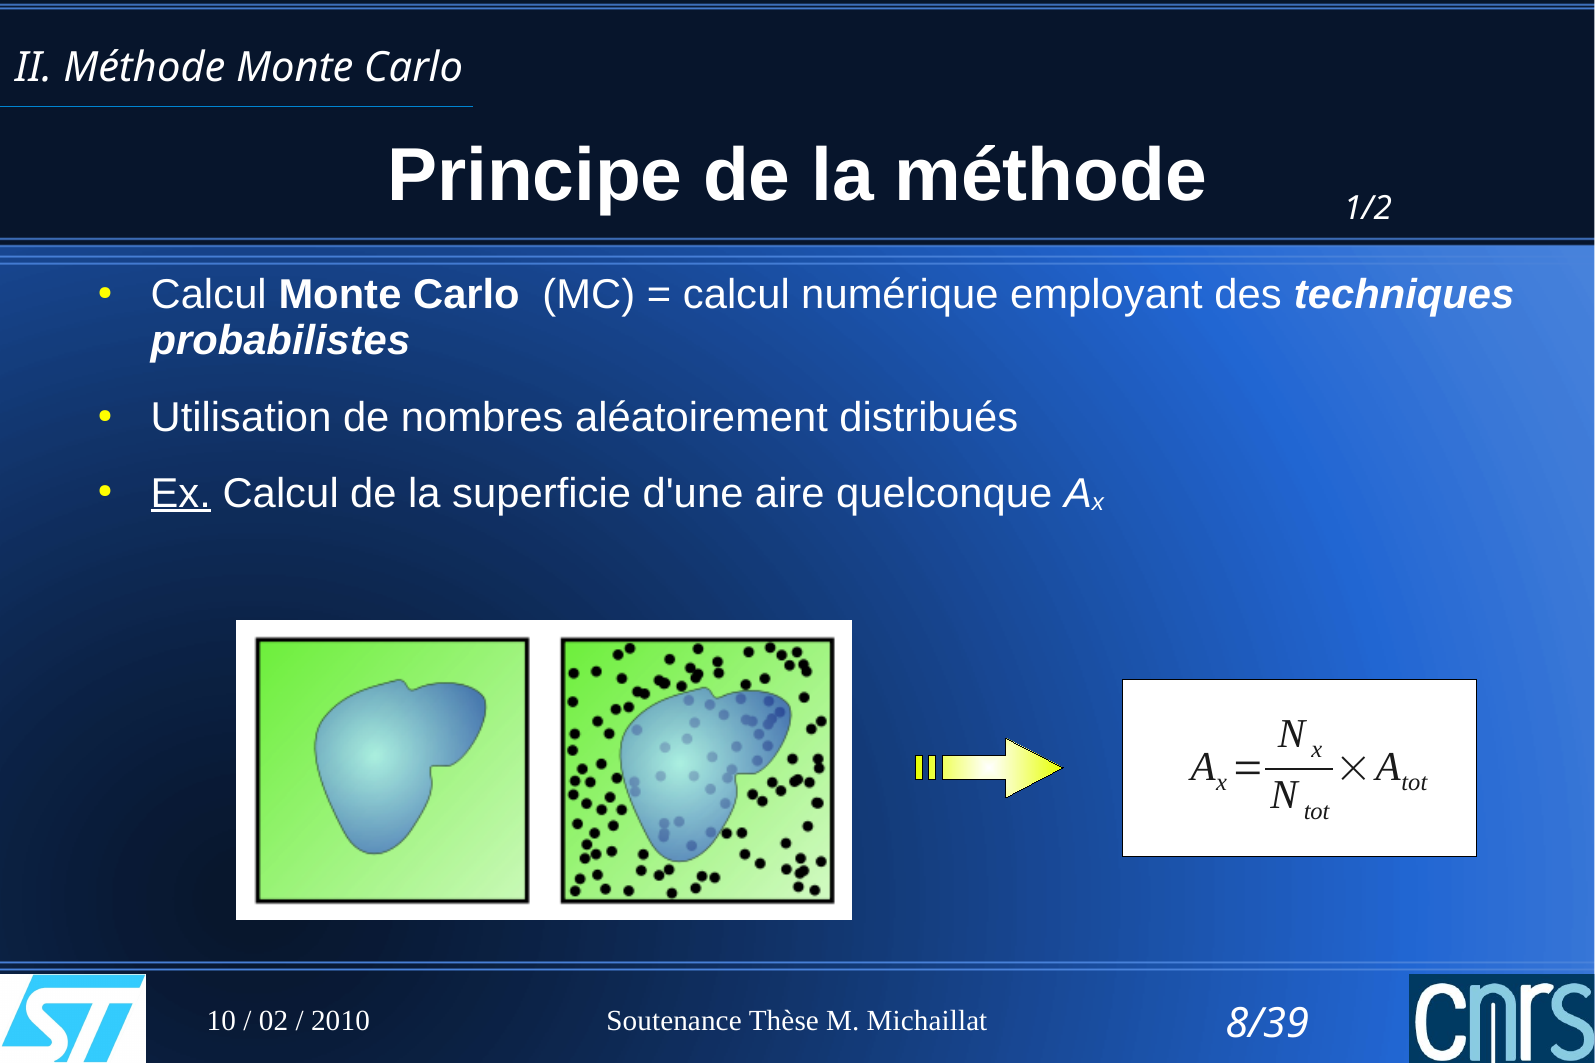

II. Méthode Monte Carlo
# Principe de la méthode
1/2
Calcul Monte Carlo (MC) = calcul numérique employant des techniques probabilistes
Utilisation de nombres aléatoirement distribués
Ex. Calcul de la superficie d'une aire quelconque Ax